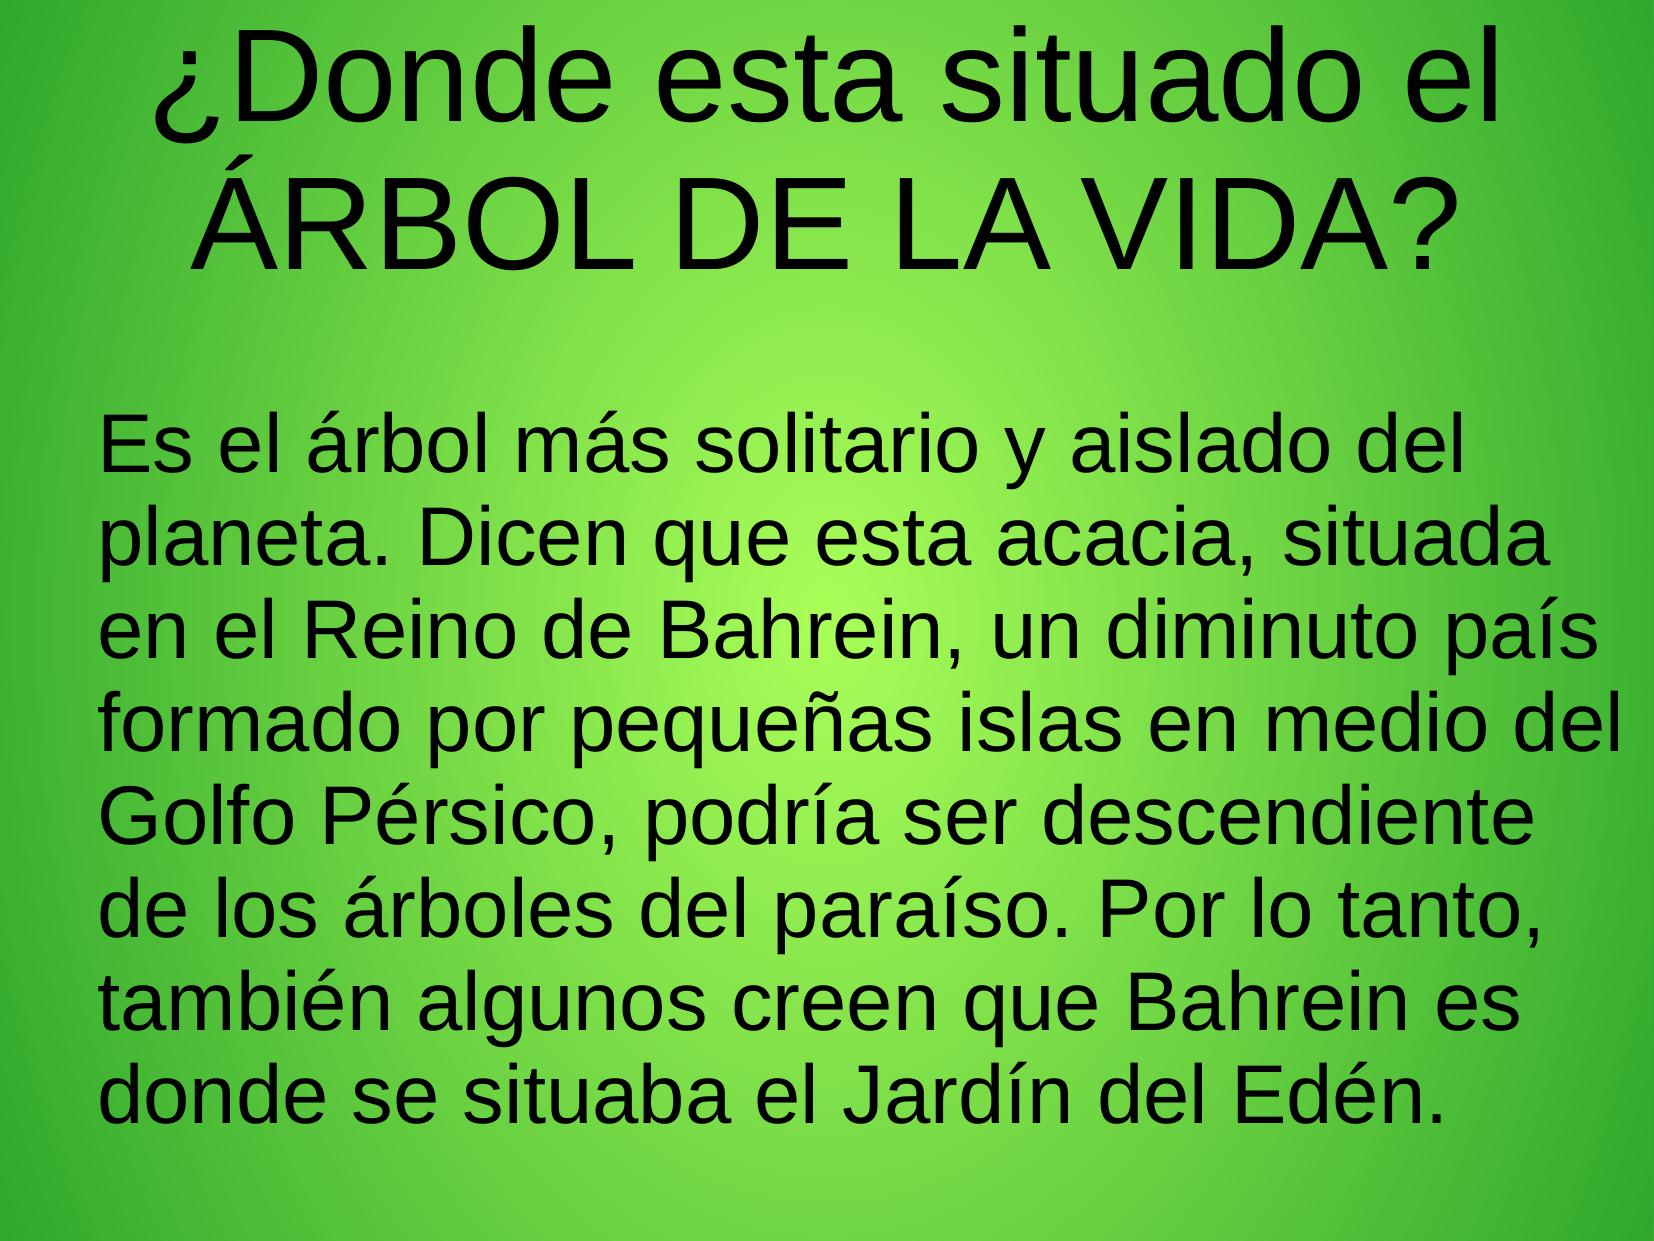

# ¿Donde esta situado el ÁRBOL DE LA VIDA?
Es el árbol más solitario y aislado del planeta. Dicen que esta acacia, situada en el Reino de Bahrein, un diminuto país formado por pequeñas islas en medio del Golfo Pérsico, podría ser descendiente de los árboles del paraíso. Por lo tanto, también algunos creen que Bahrein es donde se situaba el Jardín del Edén.